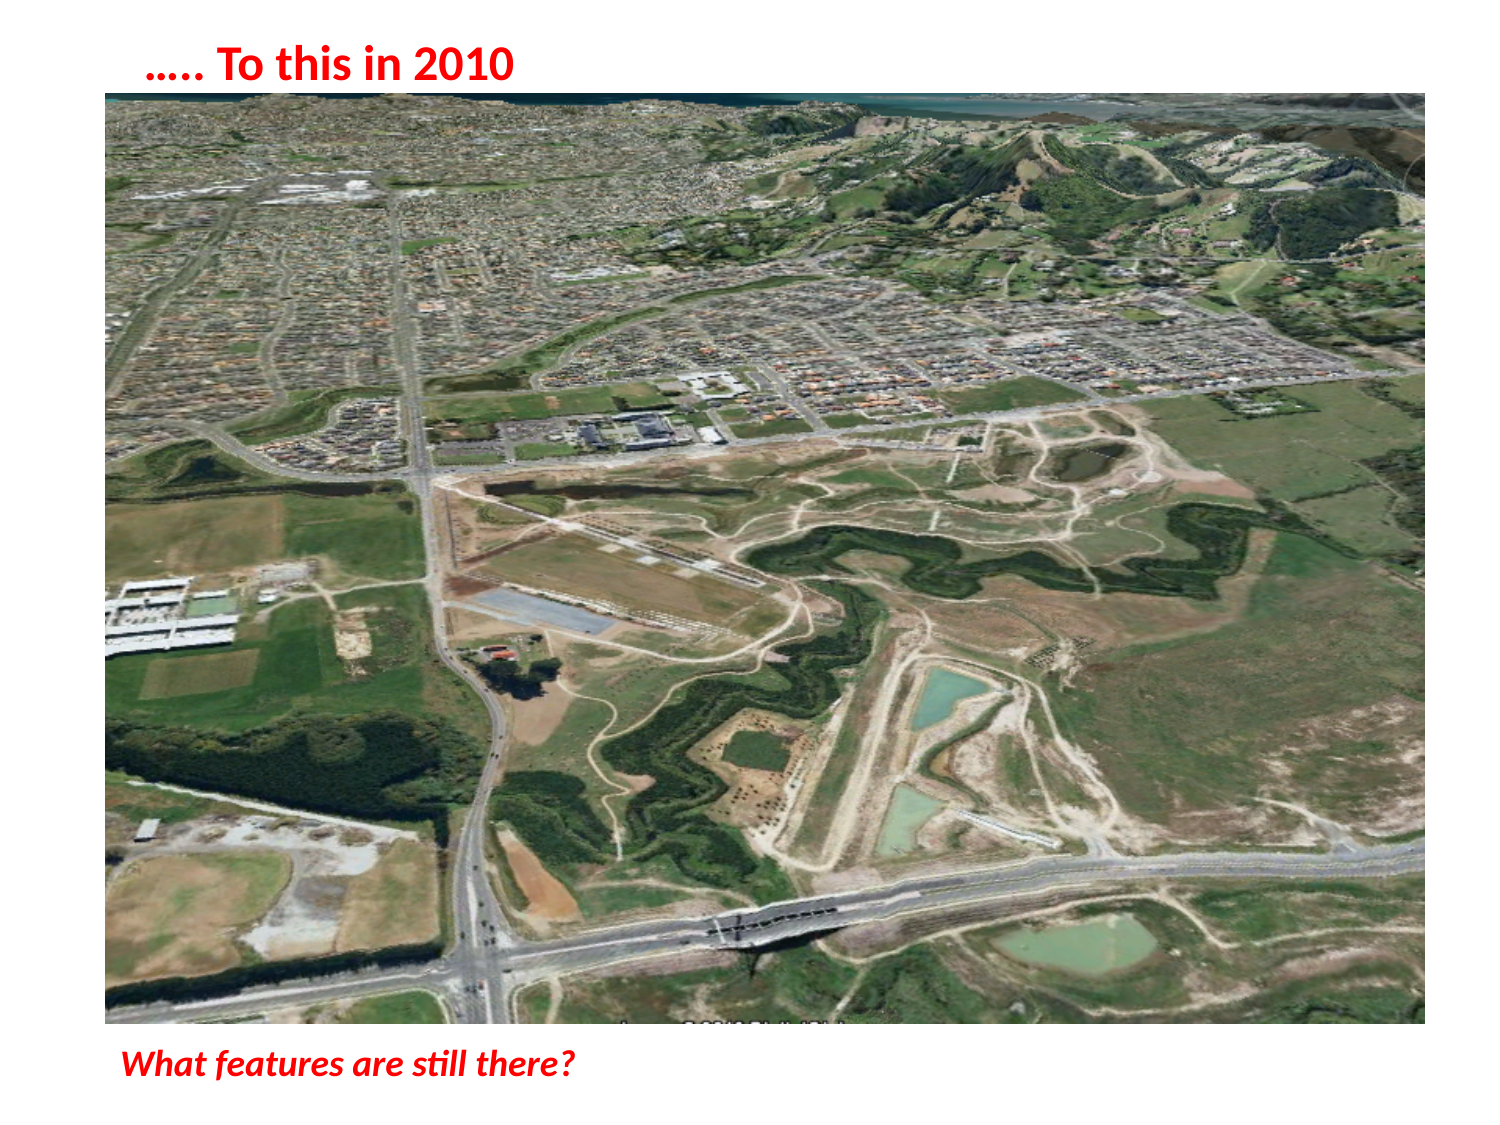

….. To this in 2010
What features are still there?